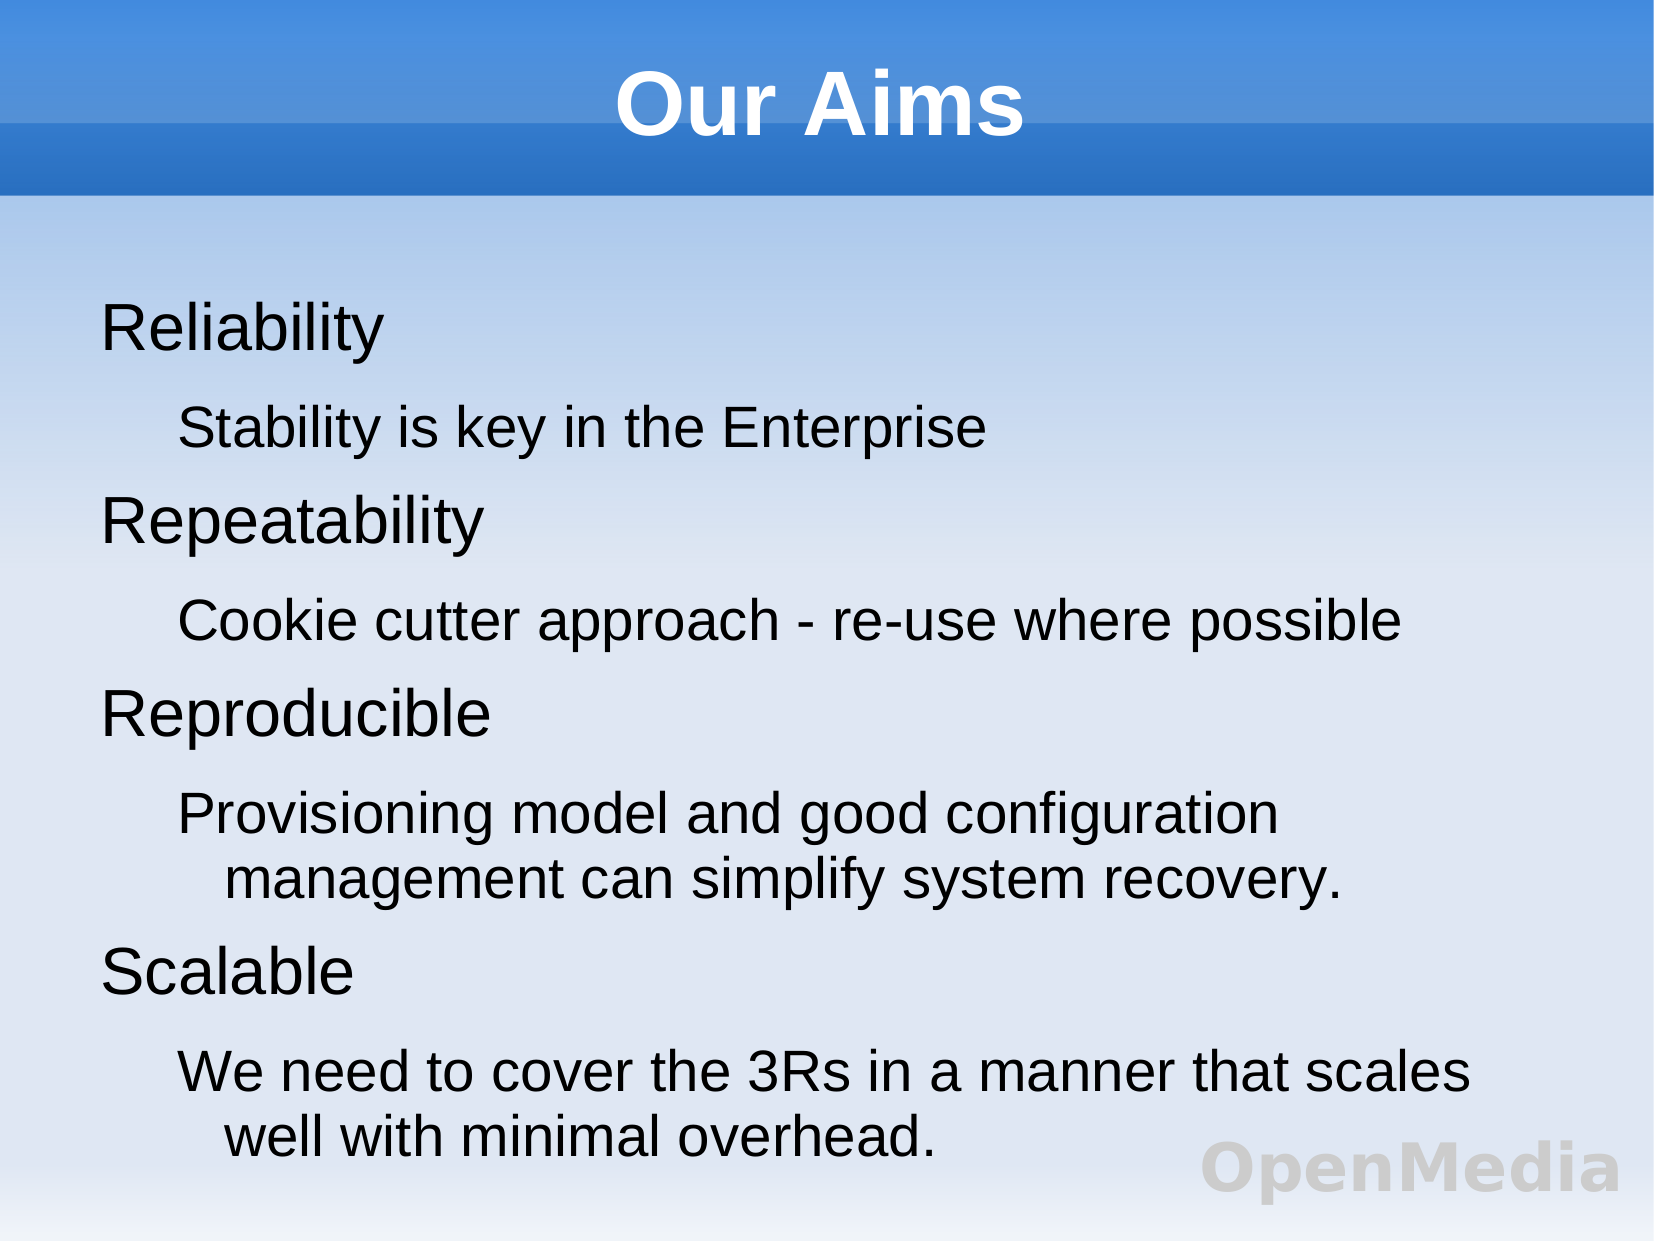

# Our Aims
Reliability
Stability is key in the Enterprise
Repeatability
Cookie cutter approach - re-use where possible
Reproducible
Provisioning model and good configuration management can simplify system recovery.
Scalable
We need to cover the 3Rs in a manner that scales well with minimal overhead.
3